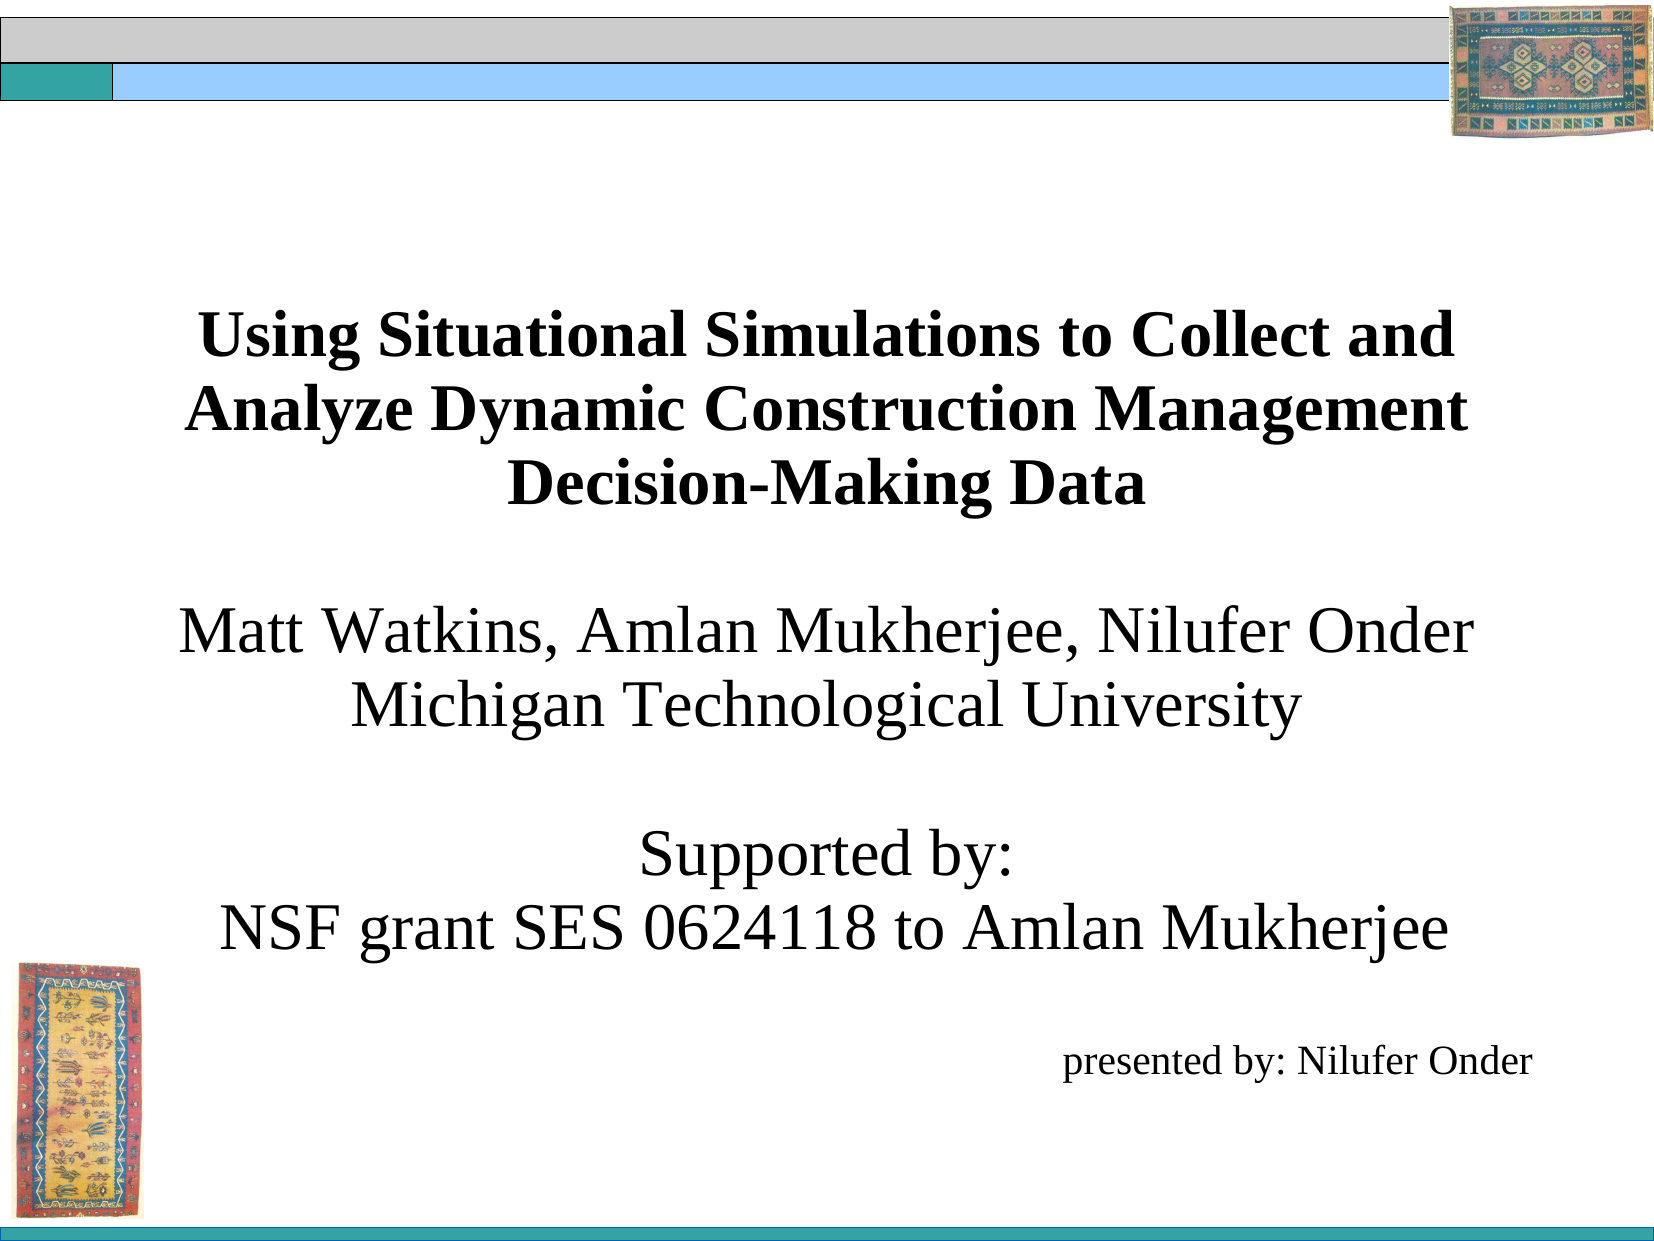

# Using Situational Simulations to Collect and Analyze Dynamic Construction Management Decision-Making Data
Matt Watkins, Amlan Mukherjee, Nilufer Onder
Michigan Technological University
Supported by:
 NSF grant SES 0624118 to Amlan Mukherjee
presented by: Nilufer Onder